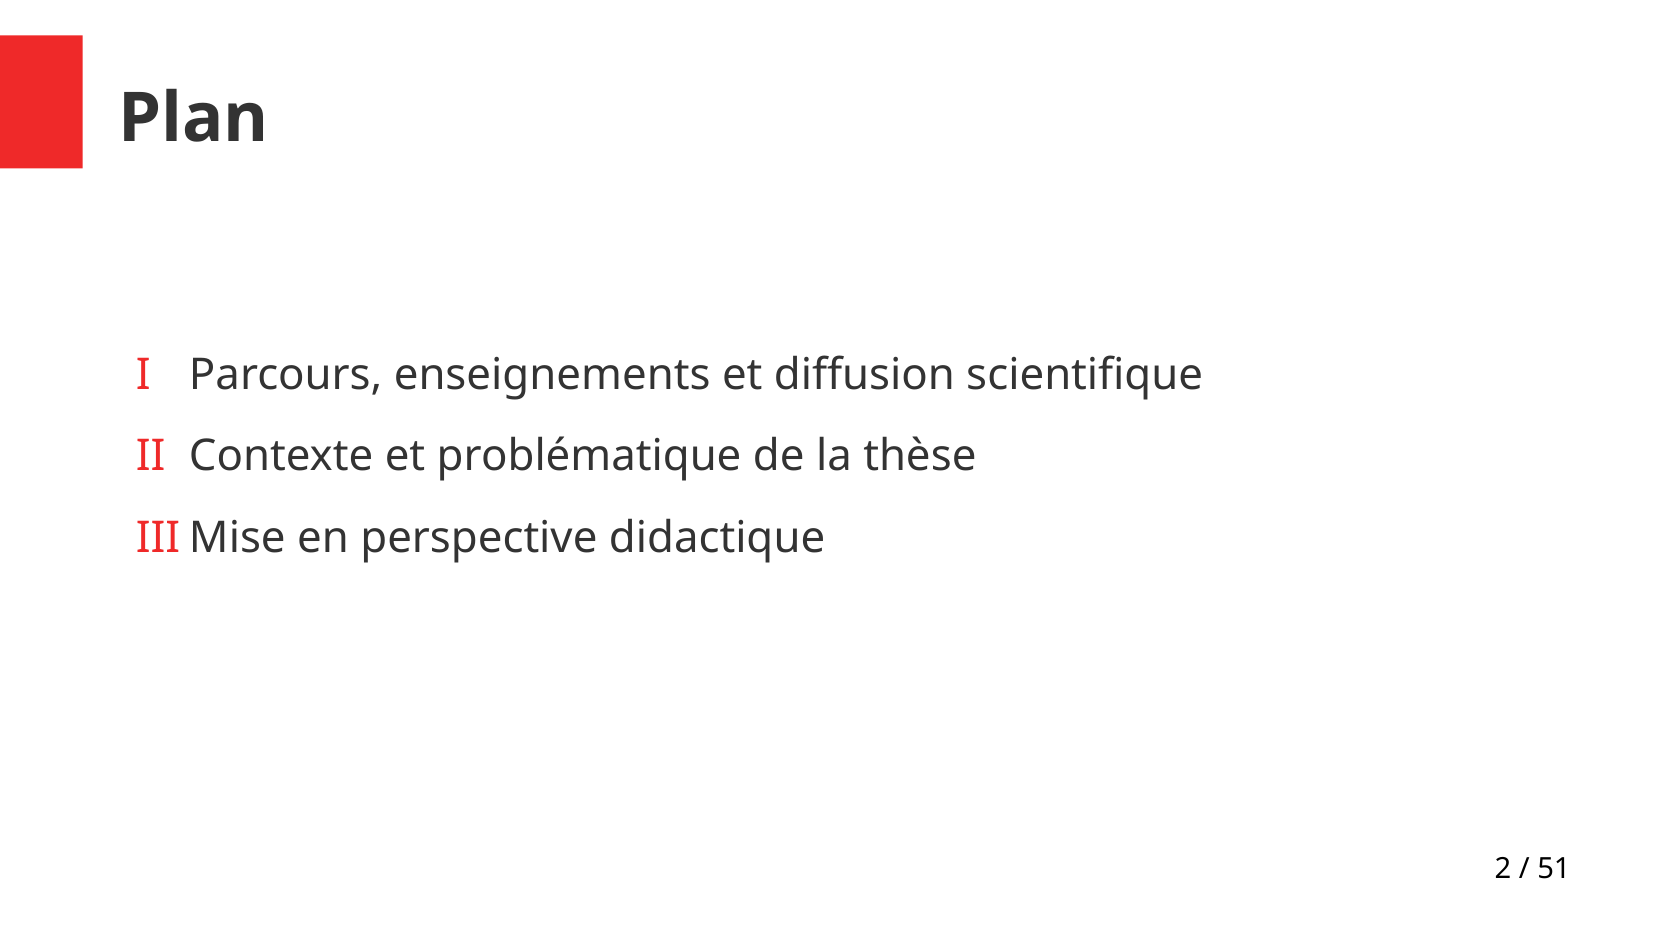

# Plan
Parcours, enseignements et diffusion scientifique
Contexte et problématique de la thèse
Mise en perspective didactique
2